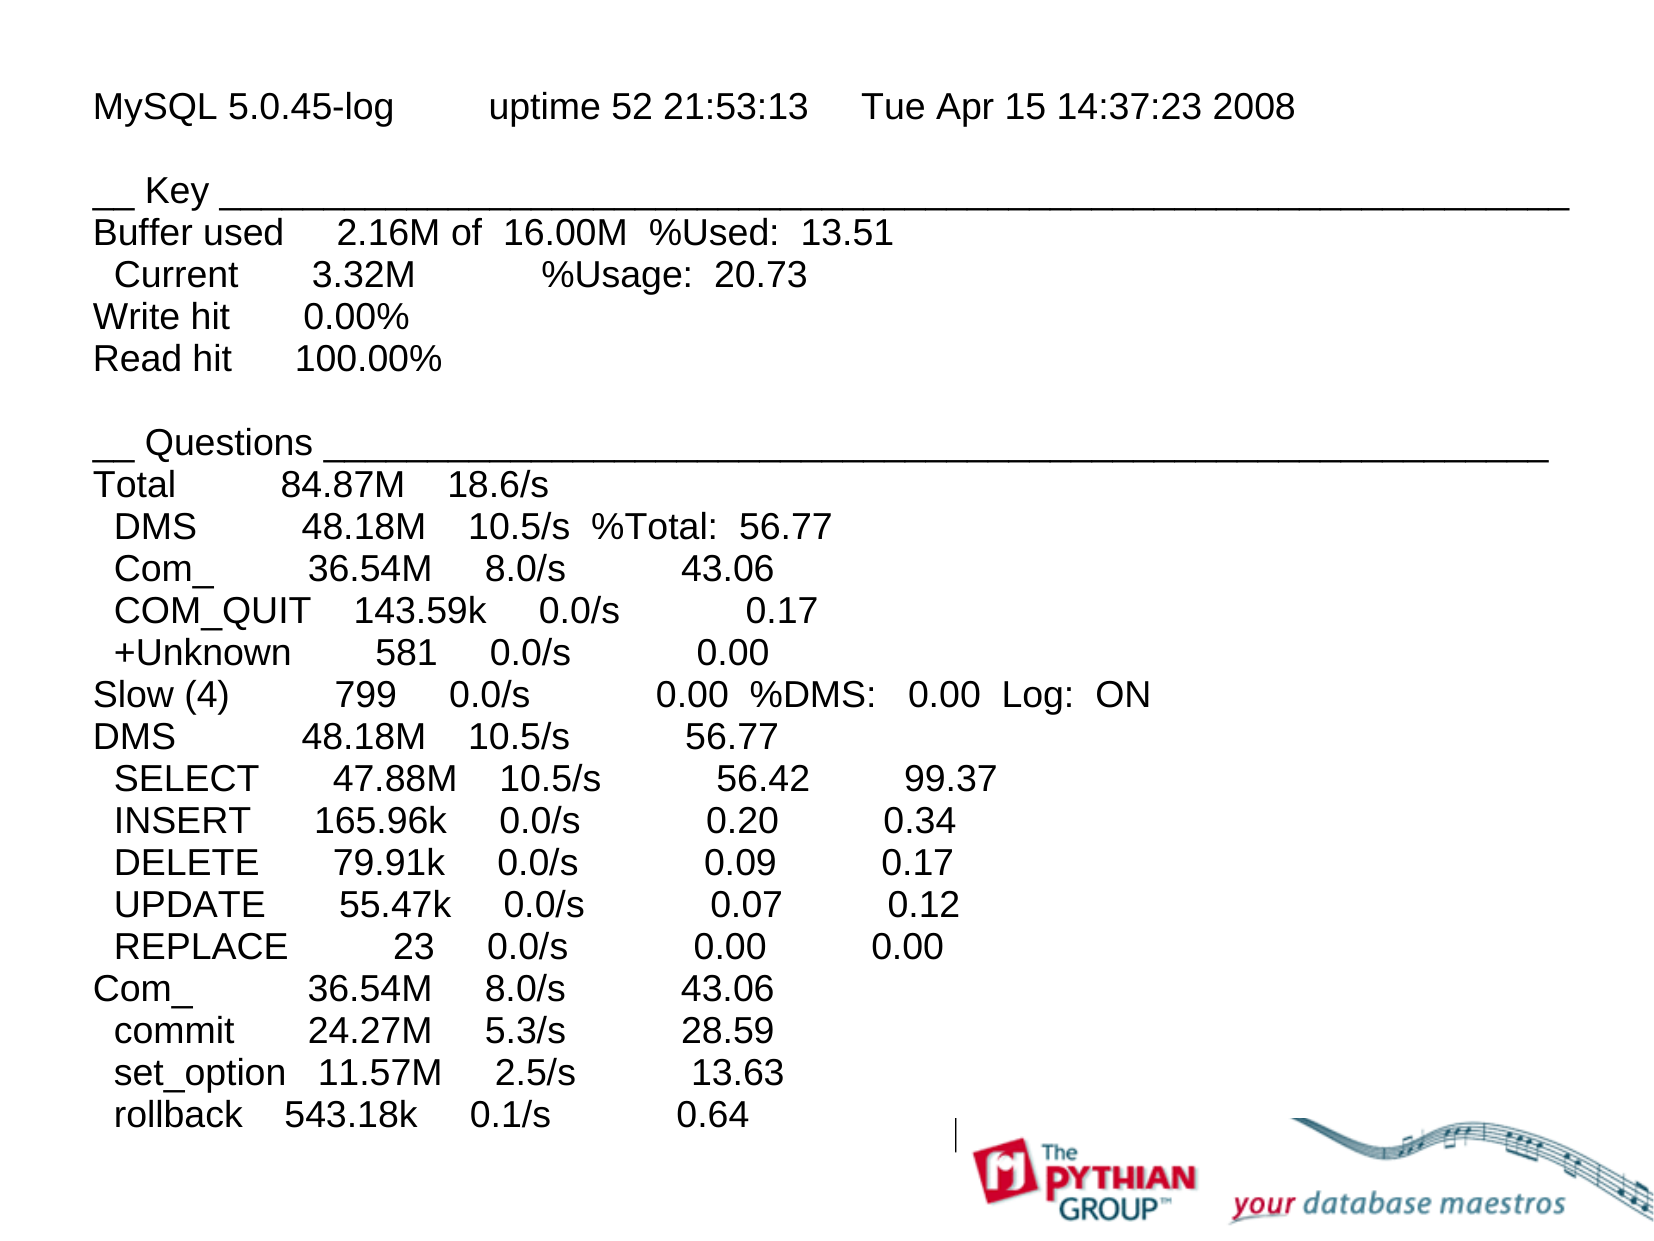

MySQL 5.0.45-log uptime 52 21:53:13 Tue Apr 15 14:37:23 2008
__ Key _________________________________________________________________
Buffer used 2.16M of 16.00M %Used: 13.51
 Current 3.32M %Usage: 20.73
Write hit 0.00%
Read hit 100.00%
__ Questions ___________________________________________________________
Total 84.87M 18.6/s
 DMS 48.18M 10.5/s %Total: 56.77
 Com_ 36.54M 8.0/s 43.06
 COM_QUIT 143.59k 0.0/s 0.17
 +Unknown 581 0.0/s 0.00
Slow (4) 799 0.0/s 0.00 %DMS: 0.00 Log: ON
DMS 48.18M 10.5/s 56.77
 SELECT 47.88M 10.5/s 56.42 99.37
 INSERT 165.96k 0.0/s 0.20 0.34
 DELETE 79.91k 0.0/s 0.09 0.17
 UPDATE 55.47k 0.0/s 0.07 0.12
 REPLACE 23 0.0/s 0.00 0.00
Com_ 36.54M 8.0/s 43.06
 commit 24.27M 5.3/s 28.59
 set_option 11.57M 2.5/s 13.63
 rollback 543.18k 0.1/s 0.64